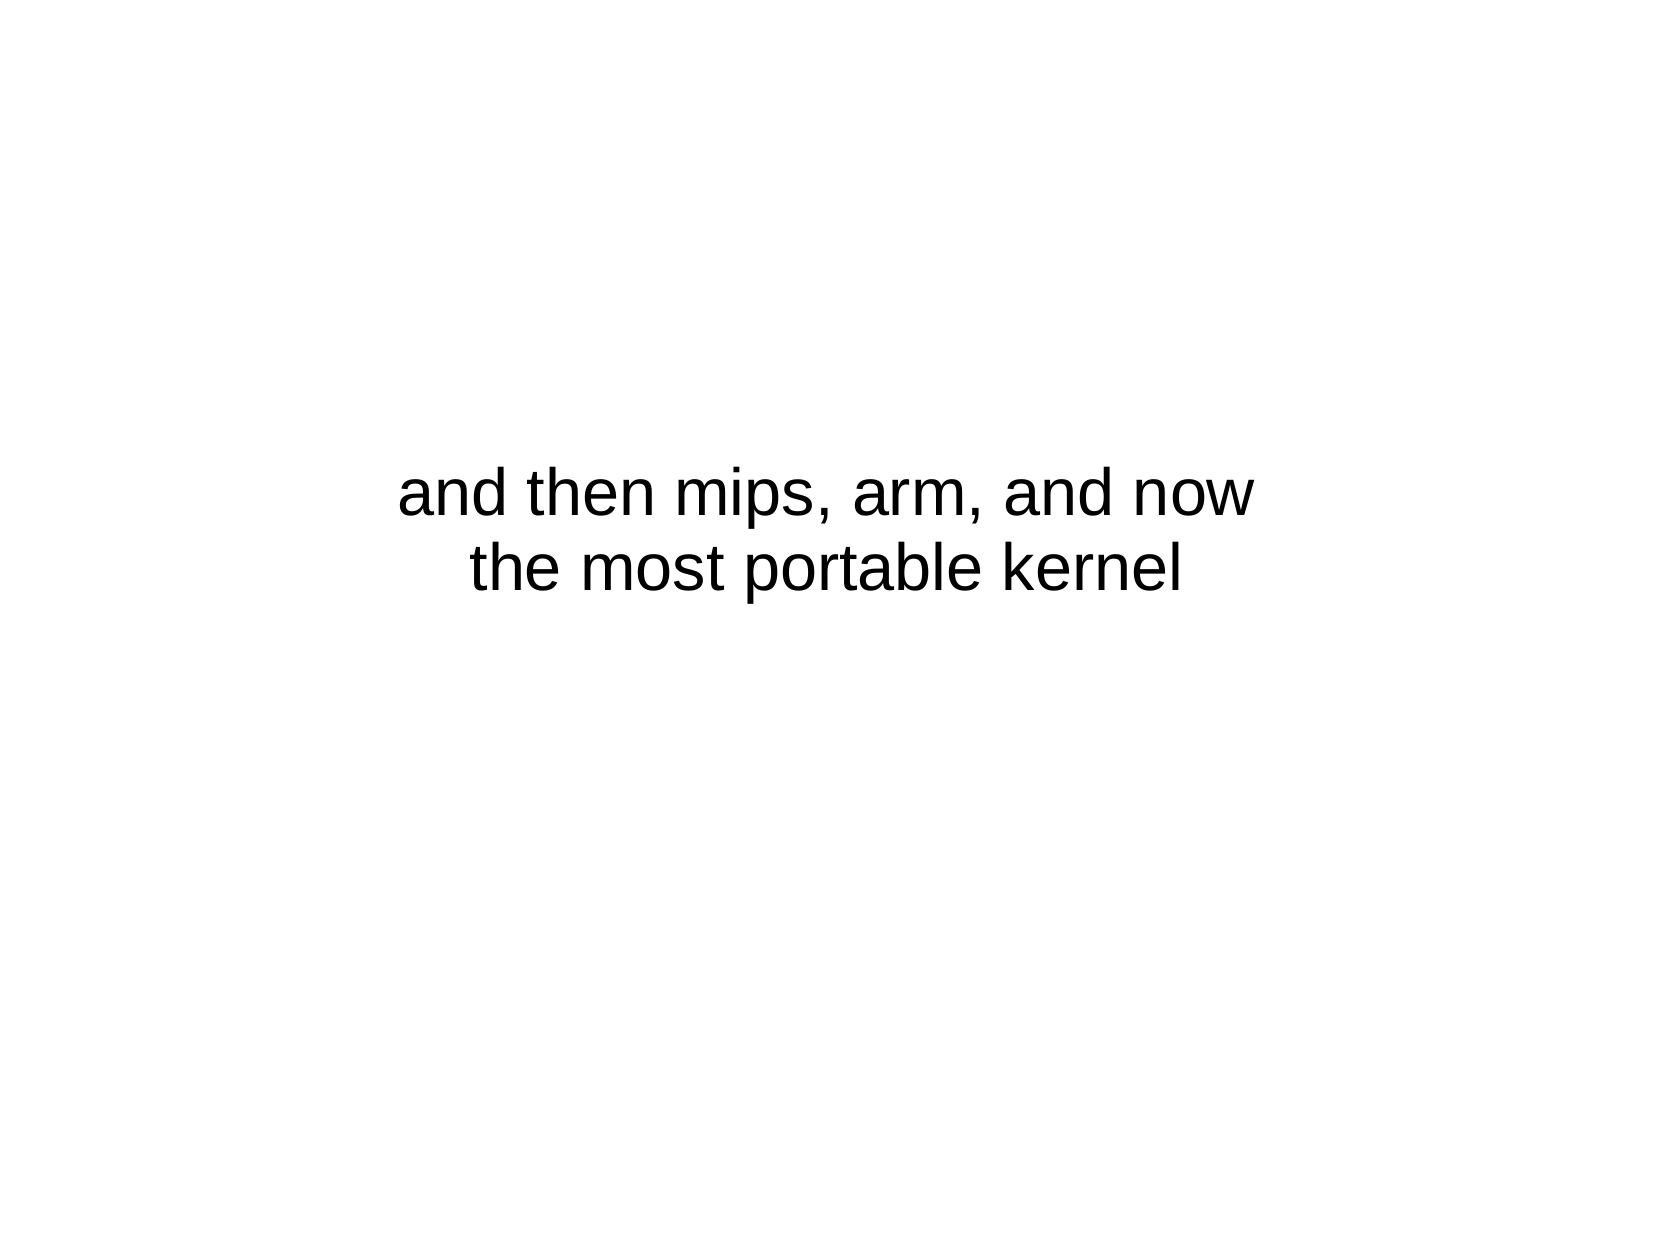

# and then mips, arm, and now
the most portable kernel